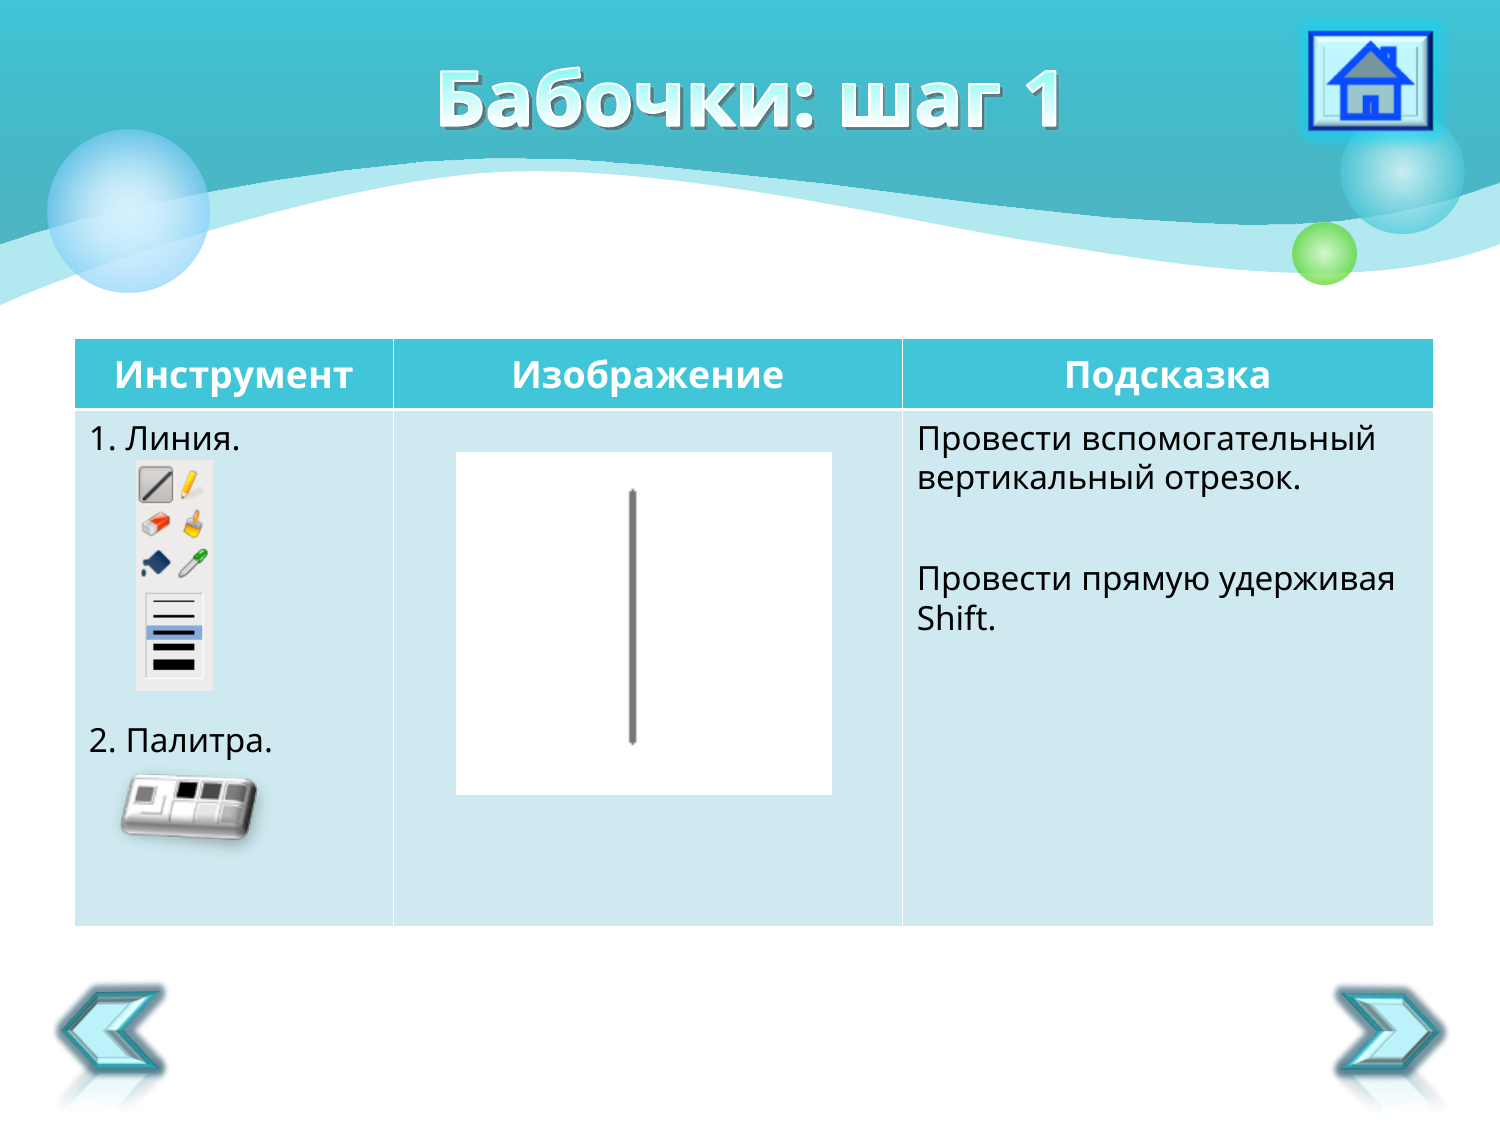

Бабочки: шаг 1
| Инструмент | Изображение | Подсказка |
| --- | --- | --- |
| 1. Линия. 2. Палитра. | | Провести вспомогательный вертикальный отрезок. Провести прямую удерживая Shift. |